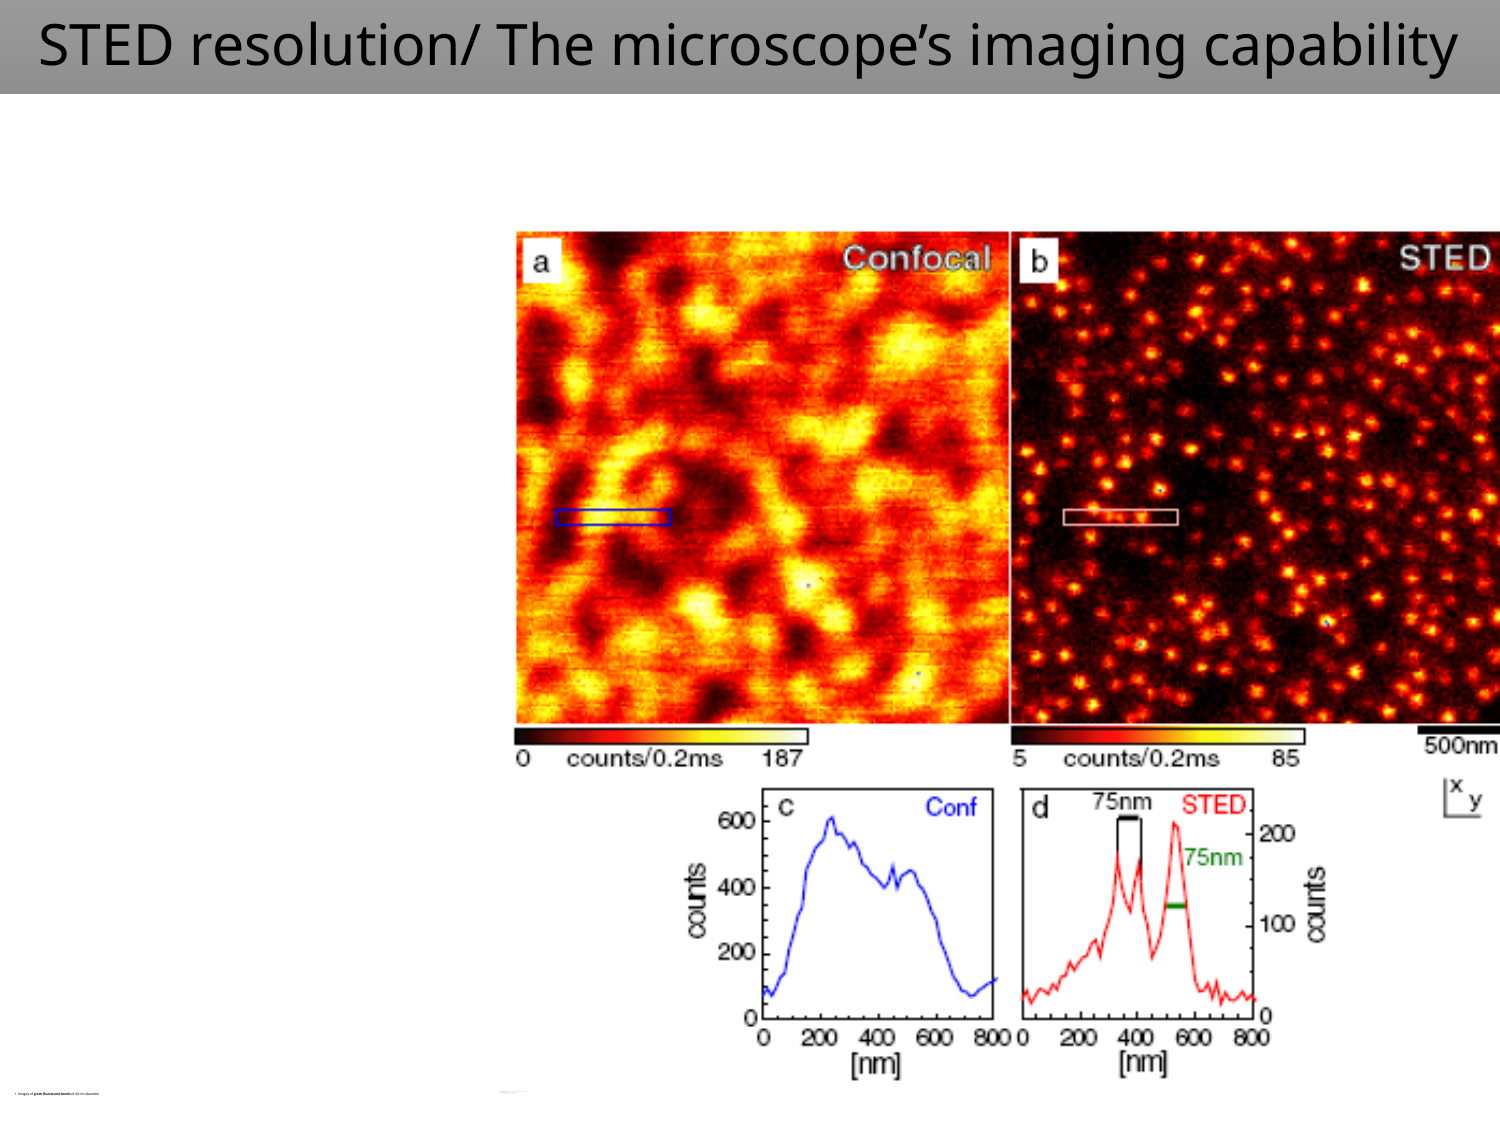

# STED resolution/ The microscope’s imaging capability
Images of green fluorescent beads of 40 nm diameter
The well separated beads in a distance of 75 nm (demonstrate sub-diffraction resolution of 75 nm in the visible range and with a widely used fluorophore.
The confocal profile shows no structure.
In STED increases the resolution isotropically because of its symmetric intensity distribution and
the circularly polarized light, thus independent of the lateral emission dipole distribution.